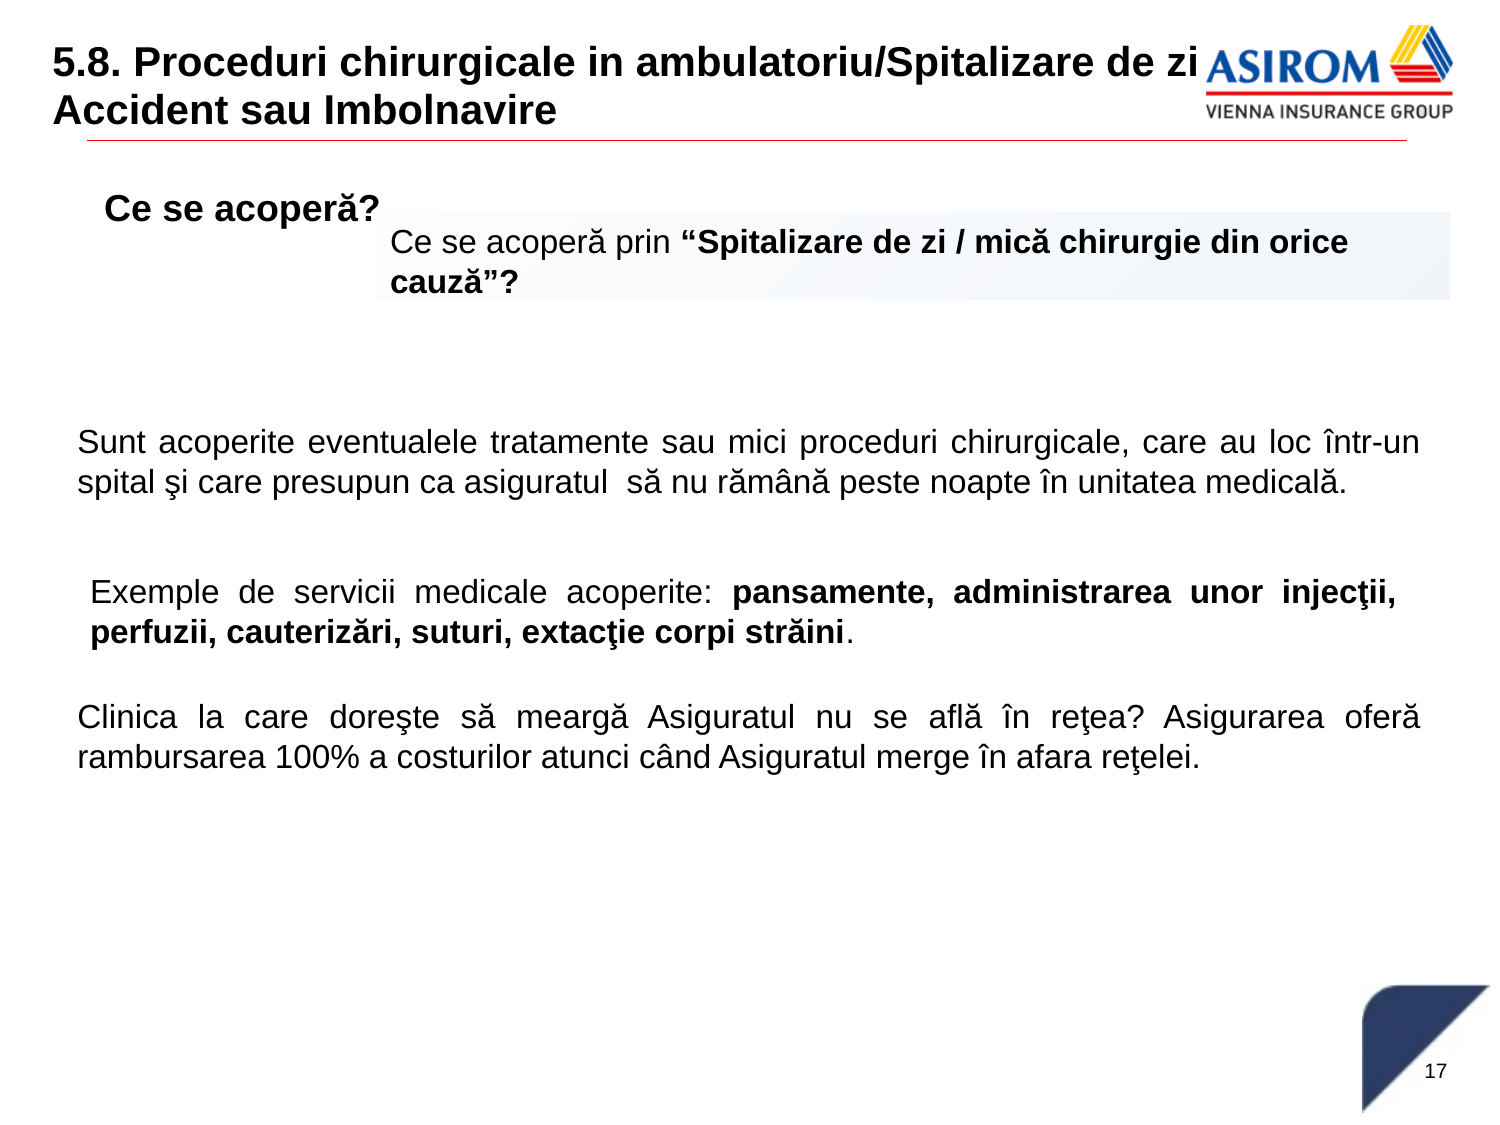

5.8. Proceduri chirurgicale in ambulatoriu/Spitalizare de zi
Accident sau Imbolnavire
Ce se acoperă?
Ce se acoperă prin “Spitalizare de zi / mică chirurgie din orice cauză”?
Sunt acoperite eventualele tratamente sau mici proceduri chirurgicale, care au loc într-un spital şi care presupun ca asiguratul să nu rămână peste noapte în unitatea medicală.
Exemple de servicii medicale acoperite: pansamente, administrarea unor injecţii, perfuzii, cauterizări, suturi, extacţie corpi străini.
Clinica la care doreşte să meargă Asiguratul nu se află în reţea? Asigurarea oferă rambursarea 100% a costurilor atunci când Asiguratul merge în afara reţelei.